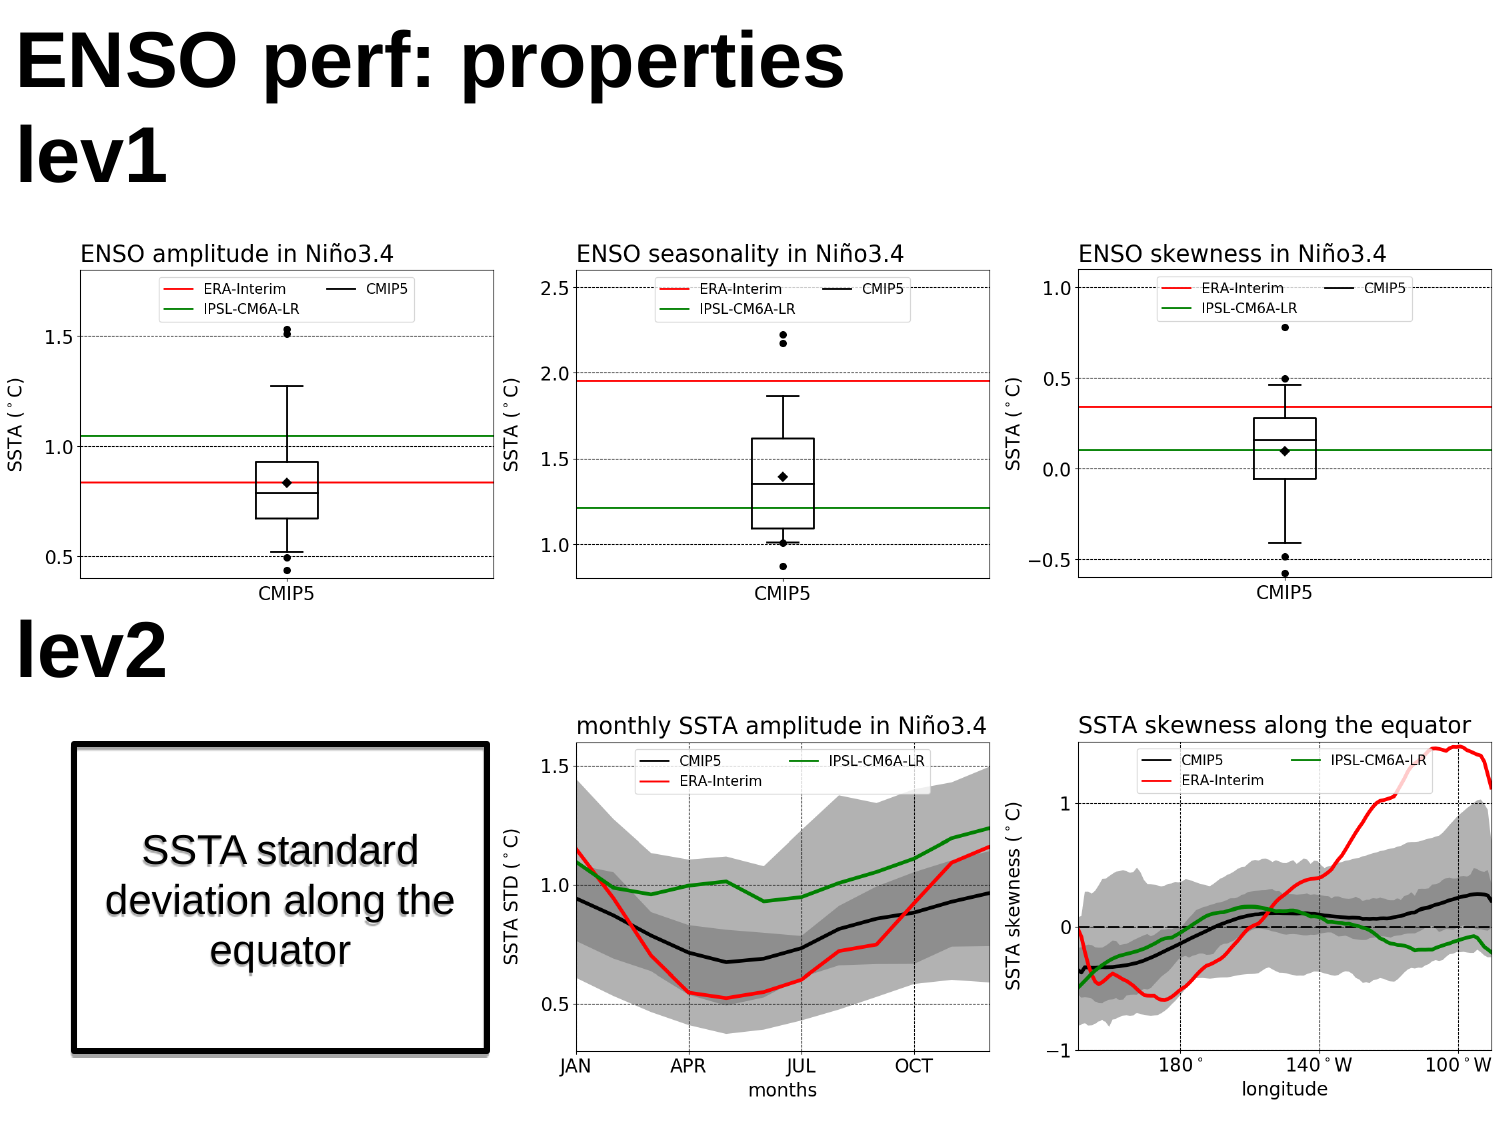

# ENSO perf: properties lev1
lev2
SSTA standard deviation along the equator